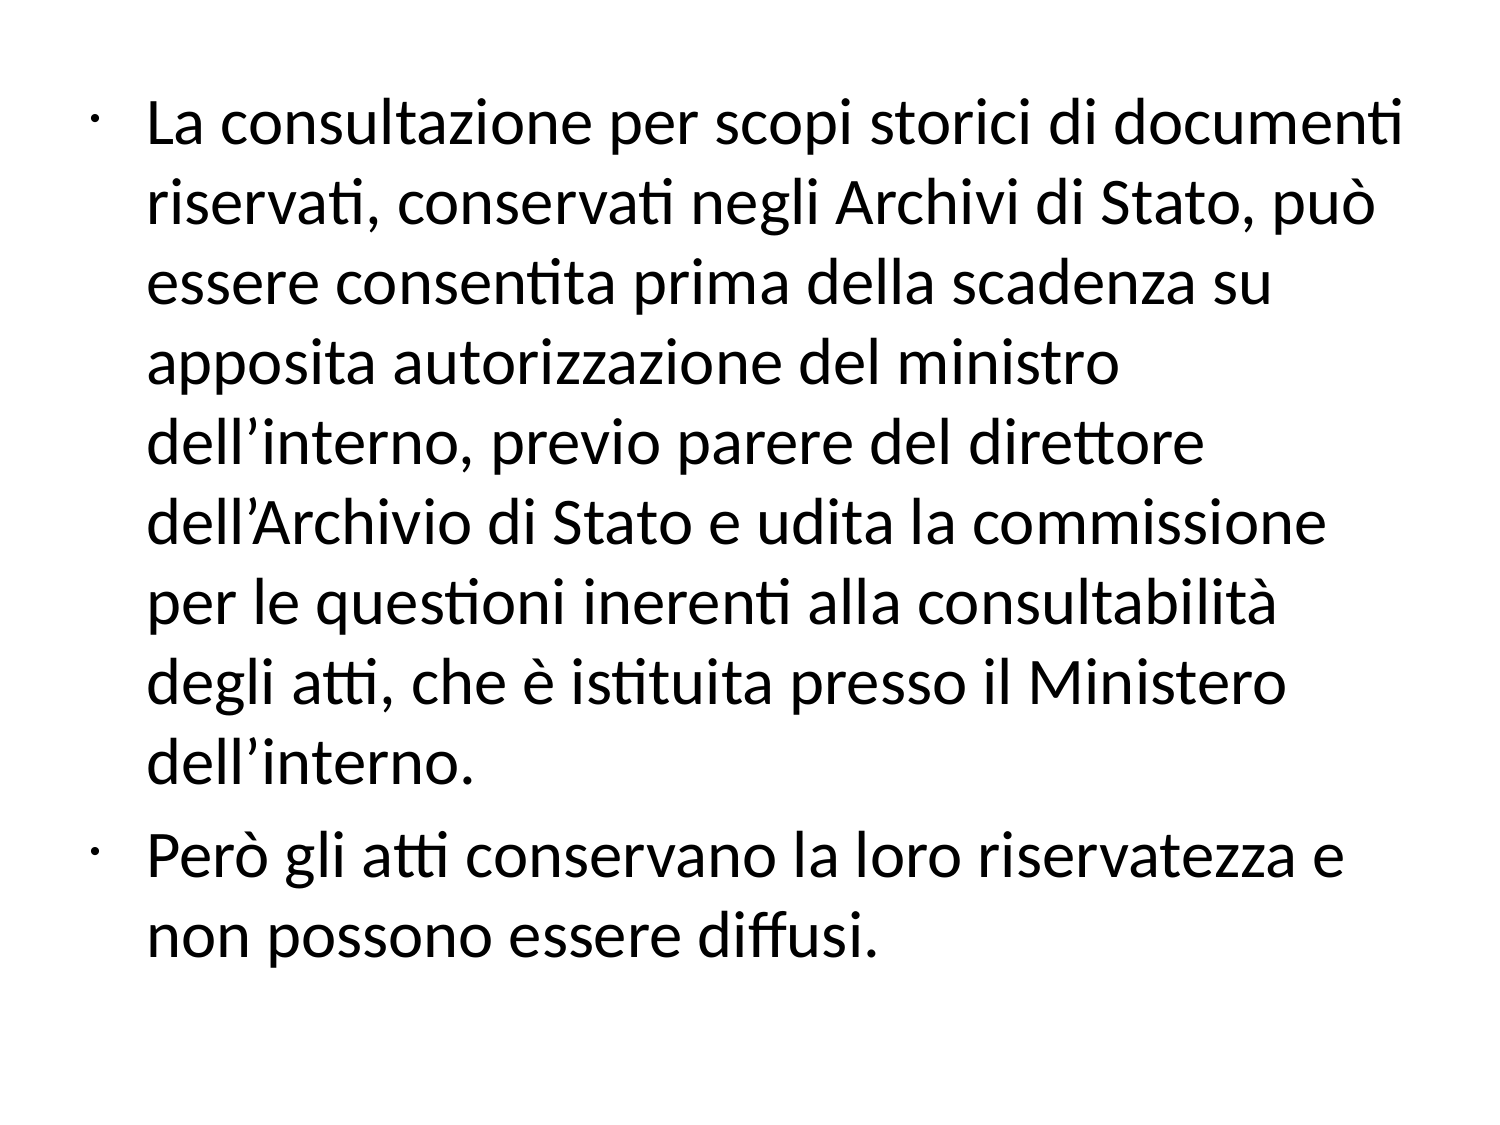

#
La consultazione per scopi storici di documenti riservati, conservati negli Archivi di Stato, può essere consentita prima della scadenza su apposita autorizzazione del ministro dell’interno, previo parere del direttore dell’Archivio di Stato e udita la commissione per le questioni inerenti alla consultabilità degli atti, che è istituita presso il Ministero dell’interno.
Però gli atti conservano la loro riservatezza e non possono essere diffusi.